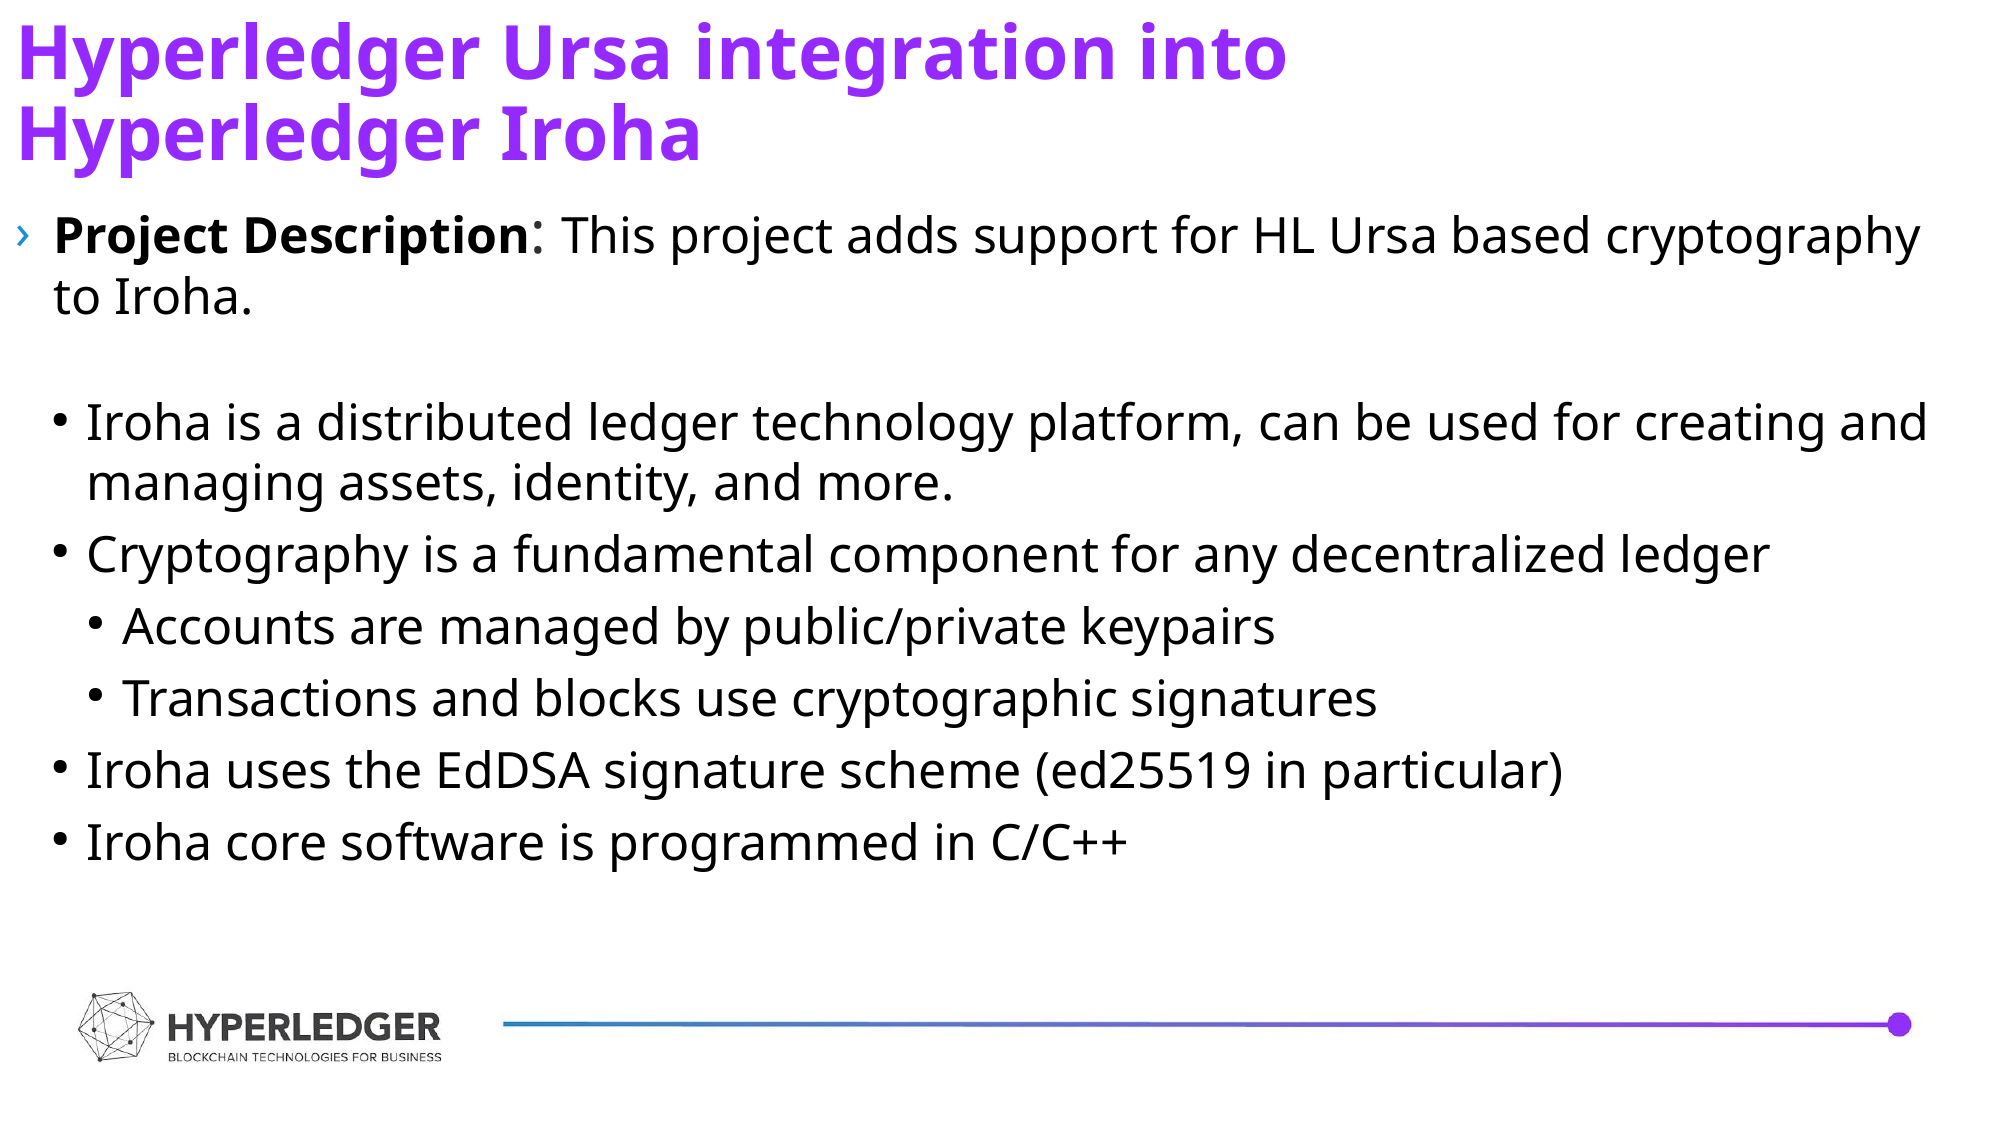

Hyperledger Ursa integration into Hyperledger Iroha
Project Description: This project adds support for HL Ursa based cryptography to Iroha.
Iroha is a distributed ledger technology platform, can be used for creating and managing assets, identity, and more.
Cryptography is a fundamental component for any decentralized ledger
Accounts are managed by public/private keypairs
Transactions and blocks use cryptographic signatures
Iroha uses the EdDSA signature scheme (ed25519 in particular)
Iroha core software is programmed in C/C++